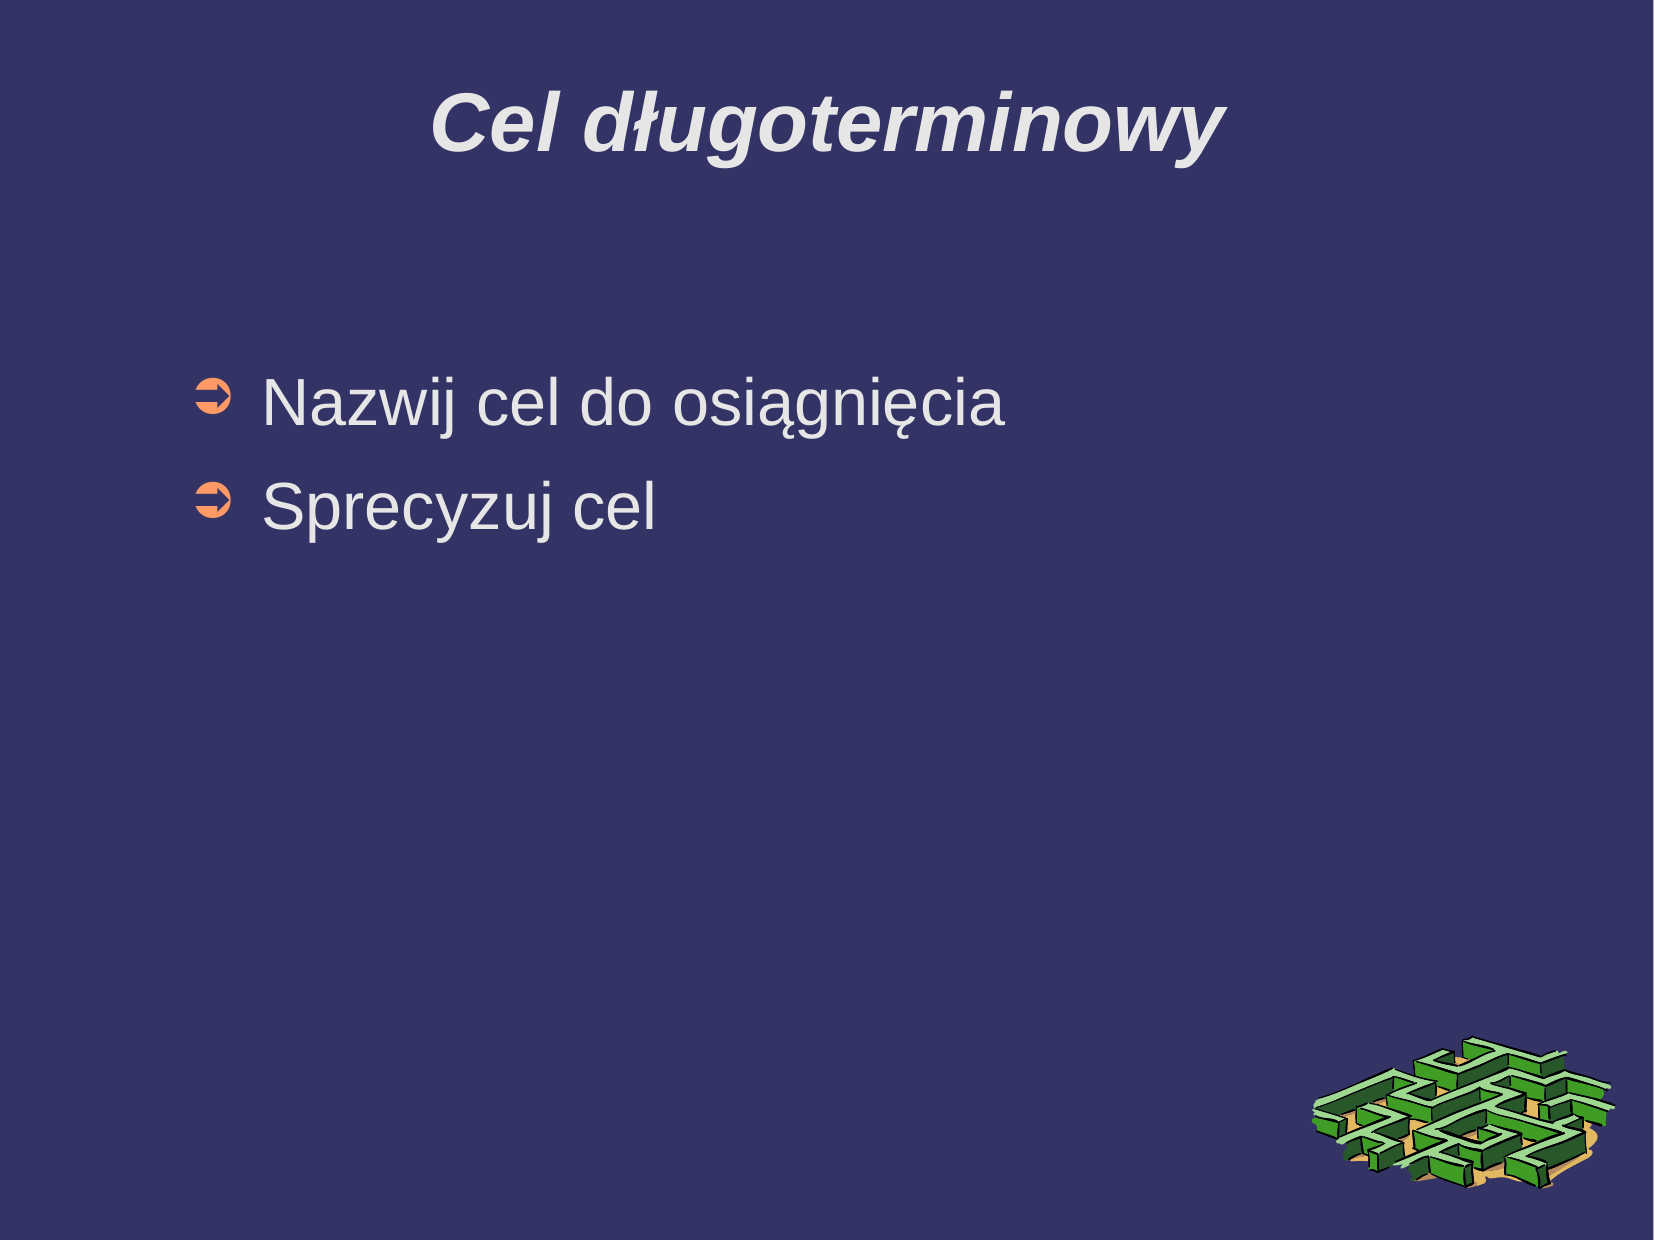

# Cel długoterminowy
Nazwij cel do osiągnięcia
Sprecyzuj cel